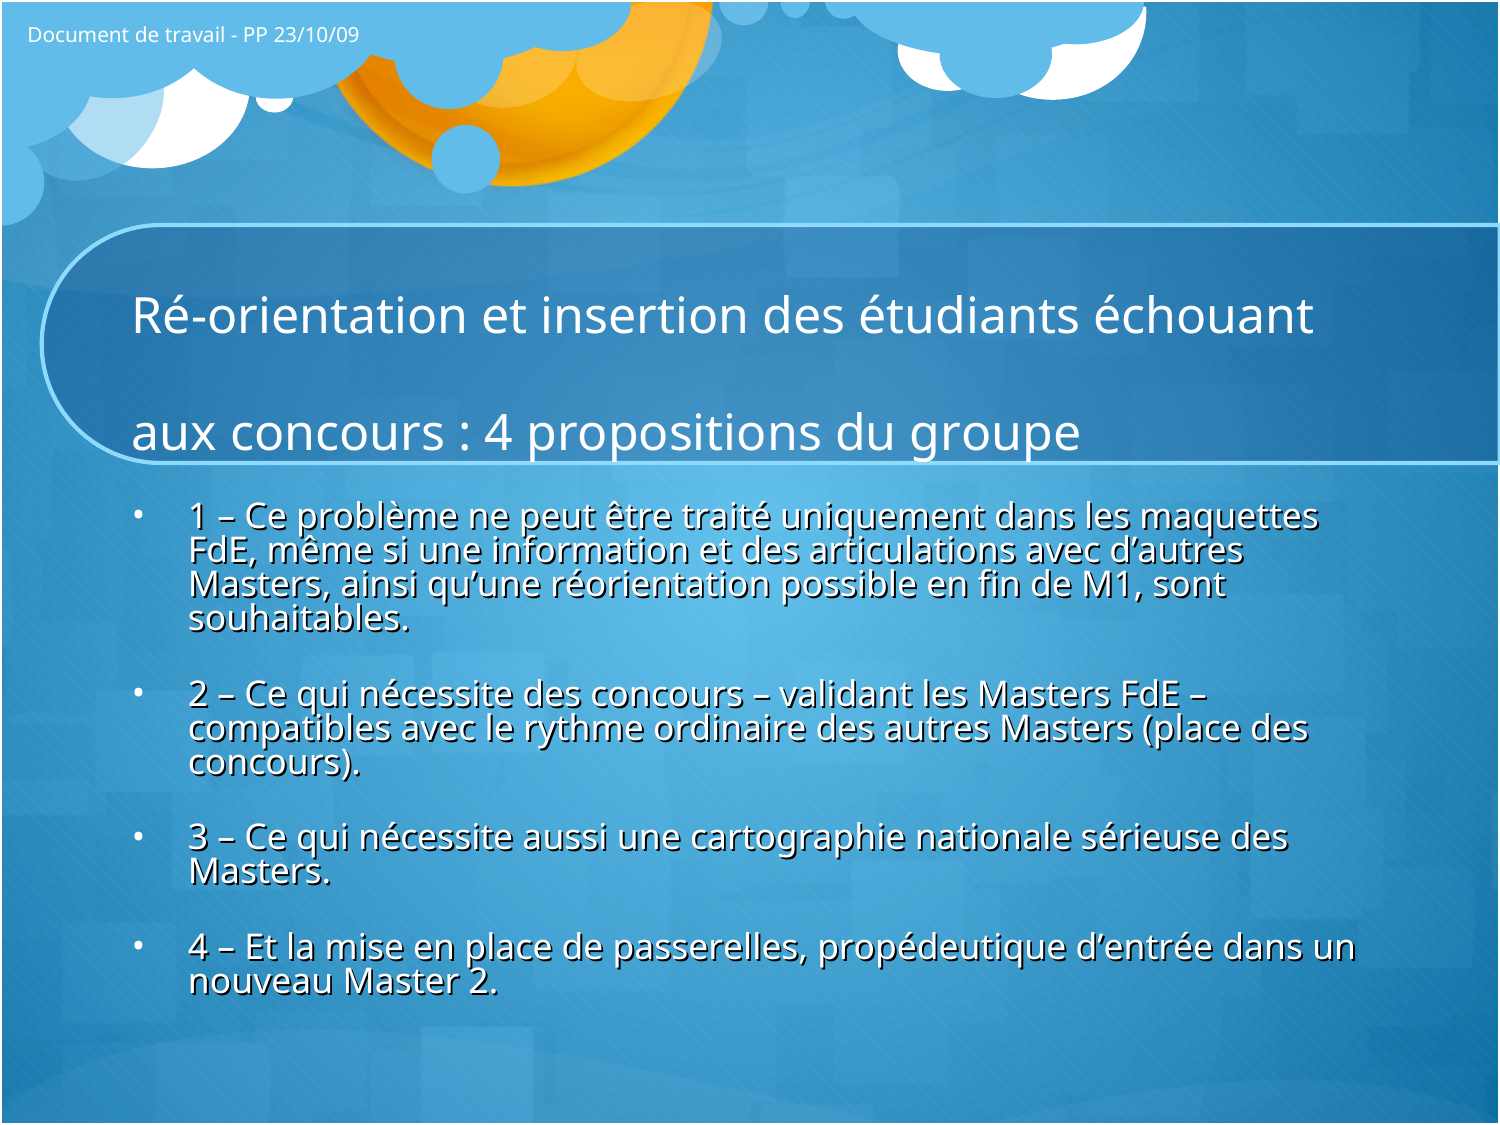

Document de travail - PP 23/10/09
Ré-orientation et insertion des étudiants échouant aux concours : 4 propositions du groupe
1 – Ce problème ne peut être traité uniquement dans les maquettes FdE, même si une information et des articulations avec d’autres Masters, ainsi qu’une réorientation possible en fin de M1, sont souhaitables.
2 – Ce qui nécessite des concours – validant les Masters FdE – compatibles avec le rythme ordinaire des autres Masters (place des concours).
3 – Ce qui nécessite aussi une cartographie nationale sérieuse des Masters.
4 – Et la mise en place de passerelles, propédeutique d’entrée dans un nouveau Master 2.